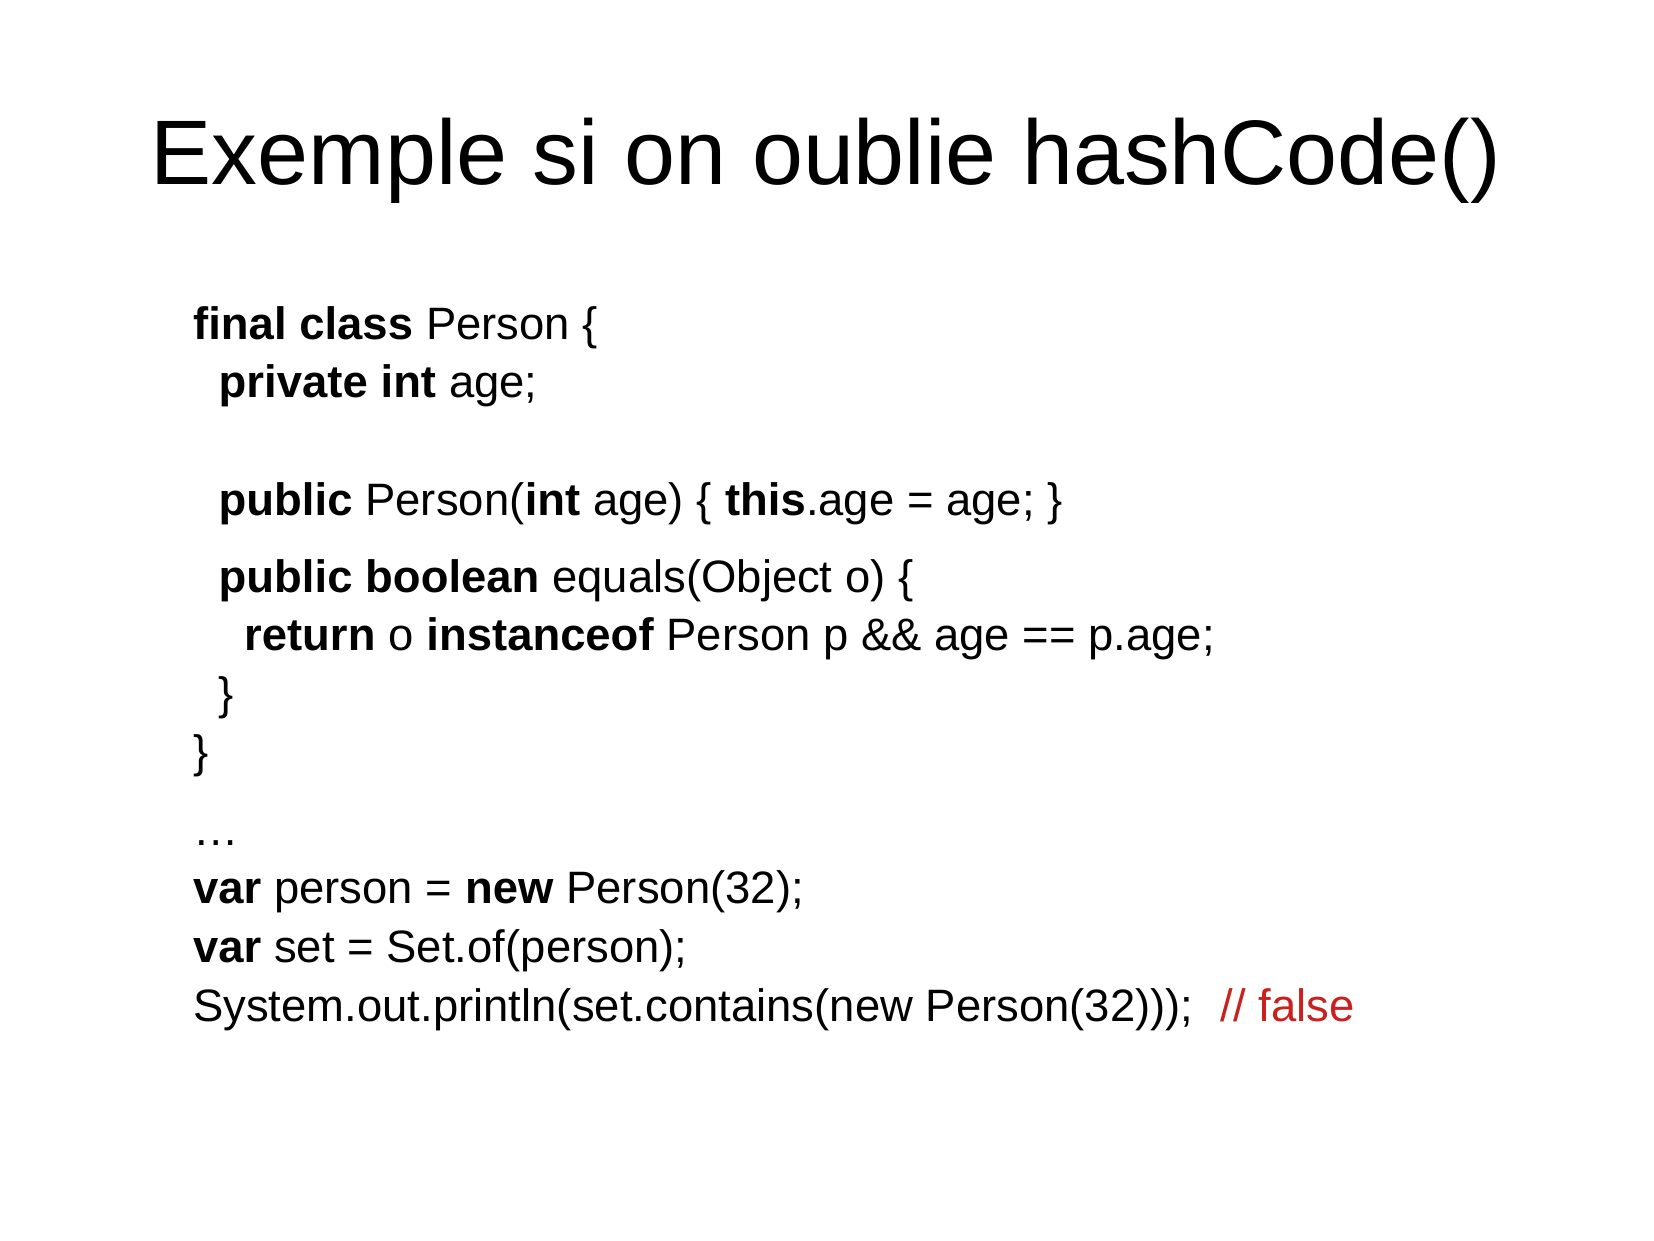

# Exemple si on oublie hashCode()
final class Person {
 private int age;
 public Person(int age) { this.age = age; }
 public boolean equals(Object o) {
 return o instanceof Person p && age == p.age;
 }
}
…
var person = new Person(32);
var set = Set.of(person);
System.out.println(set.contains(new Person(32))); // false